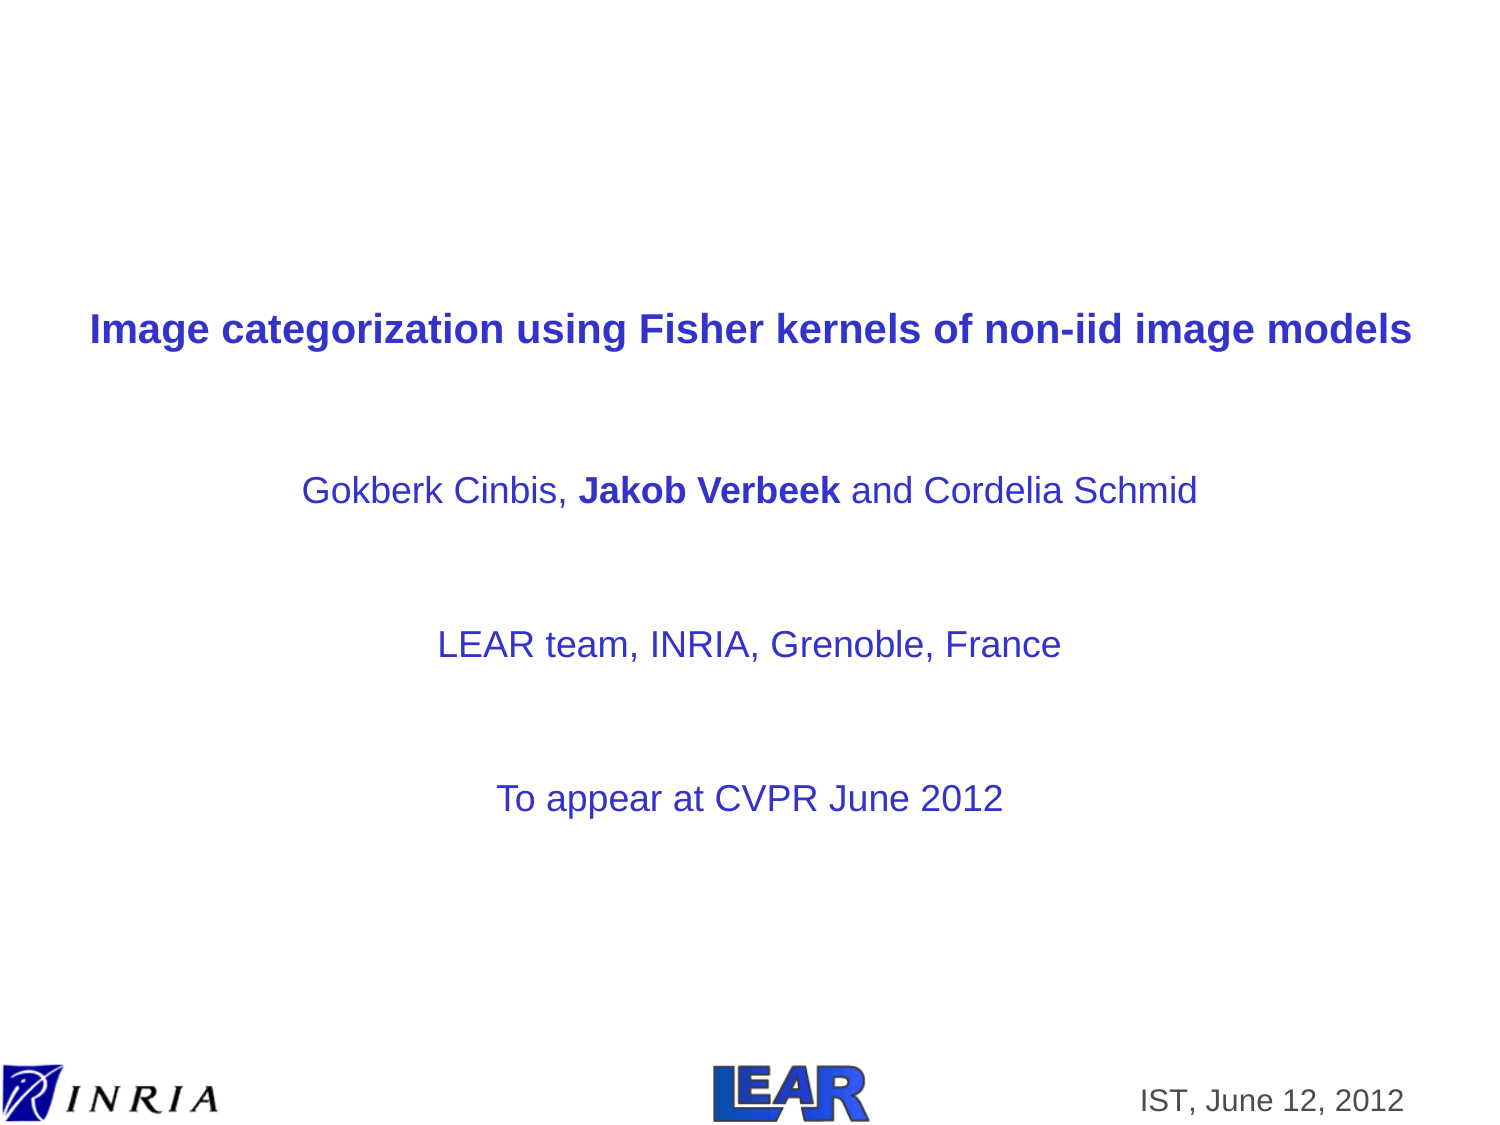

# Image categorization using Fisher kernels of non-iid image models
Gokberk Cinbis, Jakob Verbeek and Cordelia Schmid
LEAR team, INRIA, Grenoble, France
To appear at CVPR June 2012